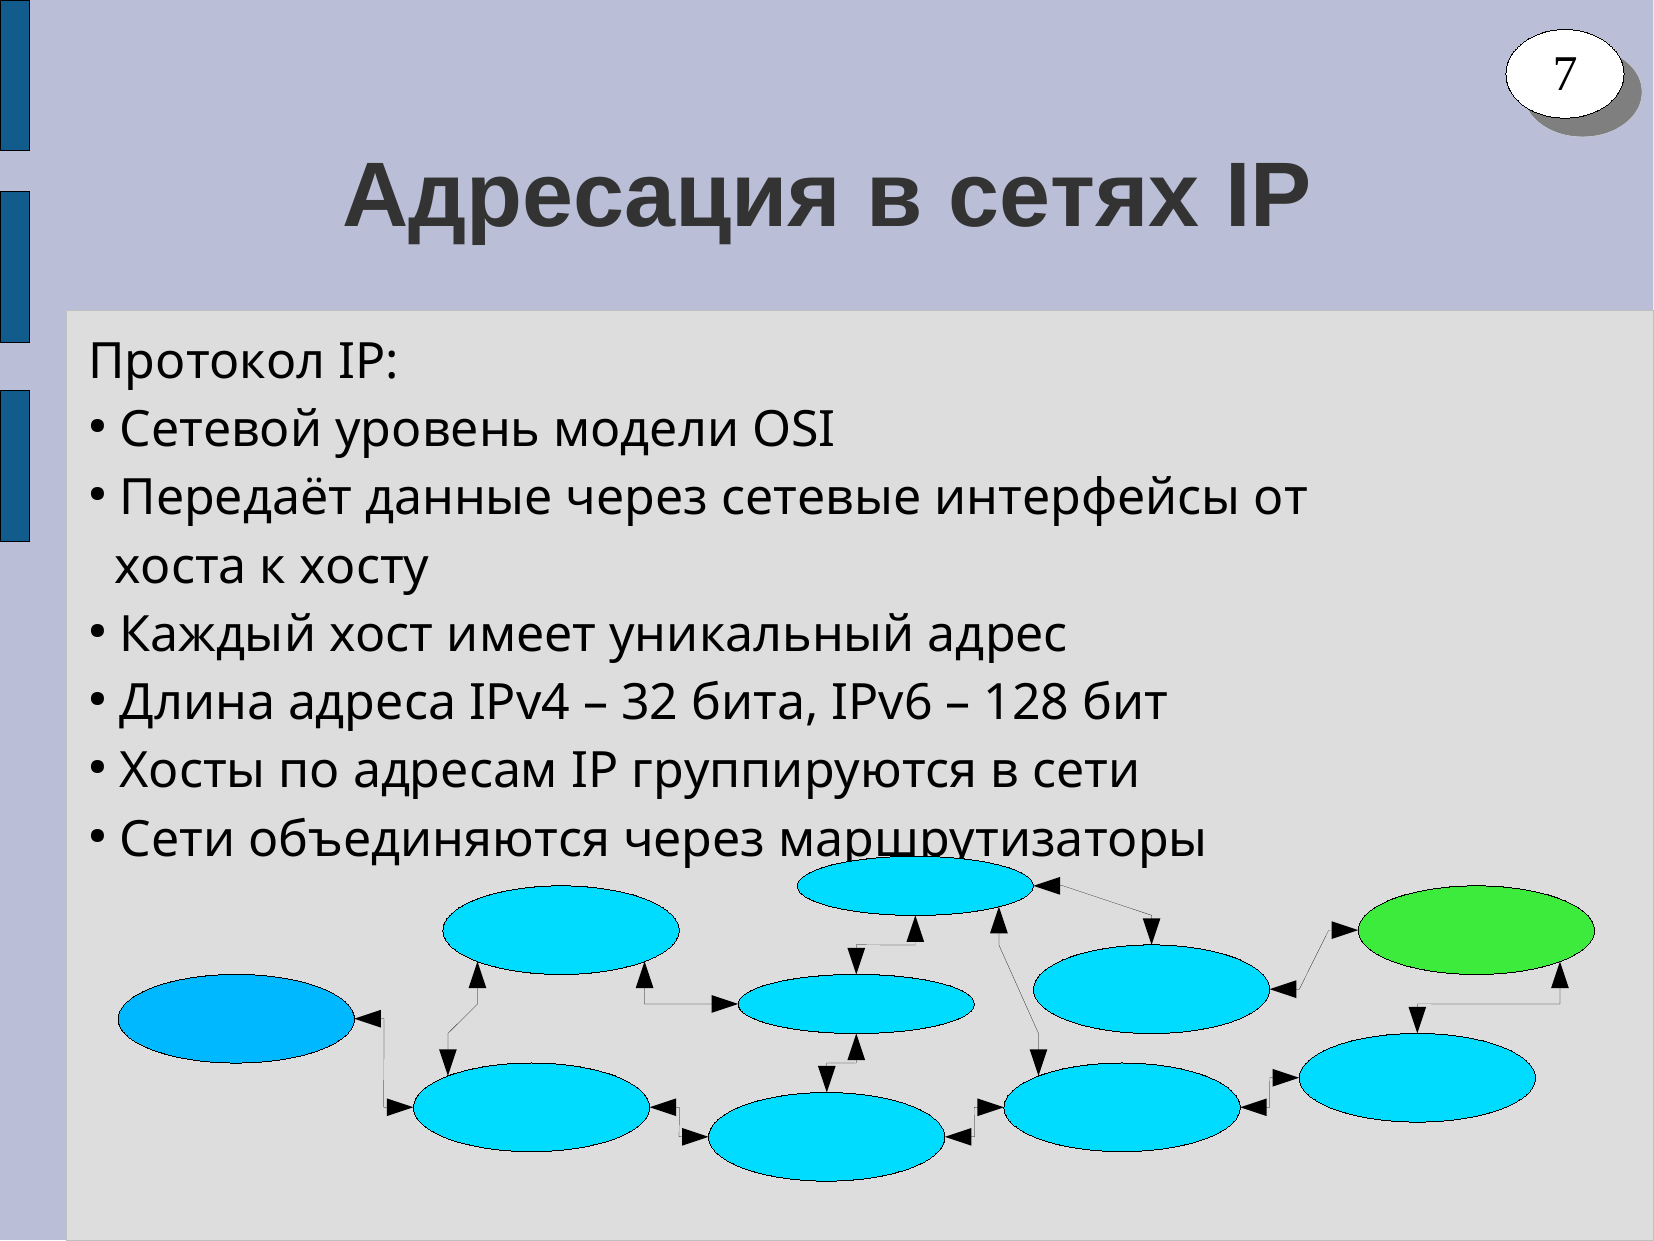

7
# Адресация в сетях IP
Протокол IP:
 Сетевой уровень модели OSI
 Передаёт данные через сетевые интерфейсы от
 хоста к хосту
 Каждый хост имеет уникальный адрес
 Длина адреса IPv4 – 32 бита, IPv6 – 128 бит
 Хосты по адресам IP группируются в сети
 Сети объединяются через маршрутизаторы